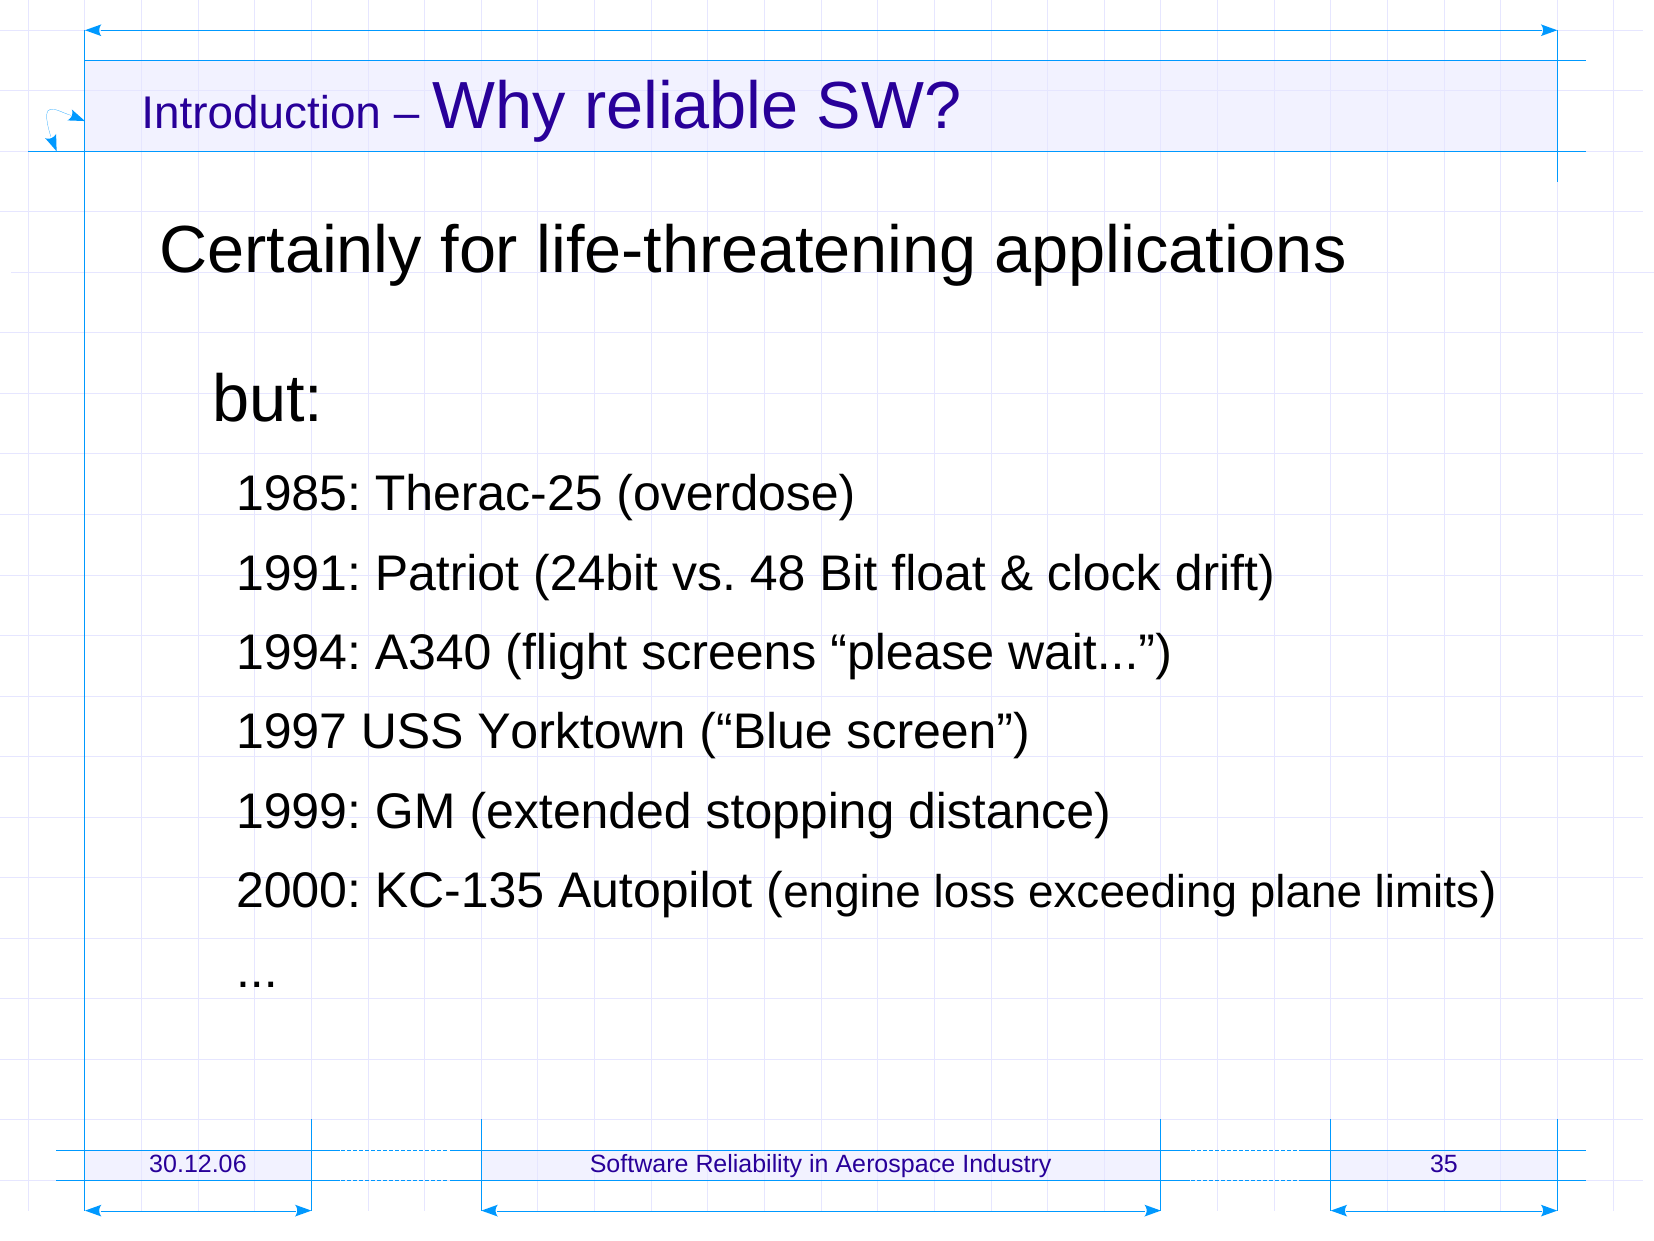

# Introduction – Why reliable SW?
Certainly for life-threatening applications
but:
1985: Therac-25 (overdose)
1991: Patriot (24bit vs. 48 Bit float & clock drift)
1994: A340 (flight screens “please wait...”)
1997 USS Yorktown (“Blue screen”)
1999: GM (extended stopping distance)
2000: KC-135 Autopilot (engine loss exceeding plane limits)
...
30.12.06
Software Reliability in Aerospace Industry
35